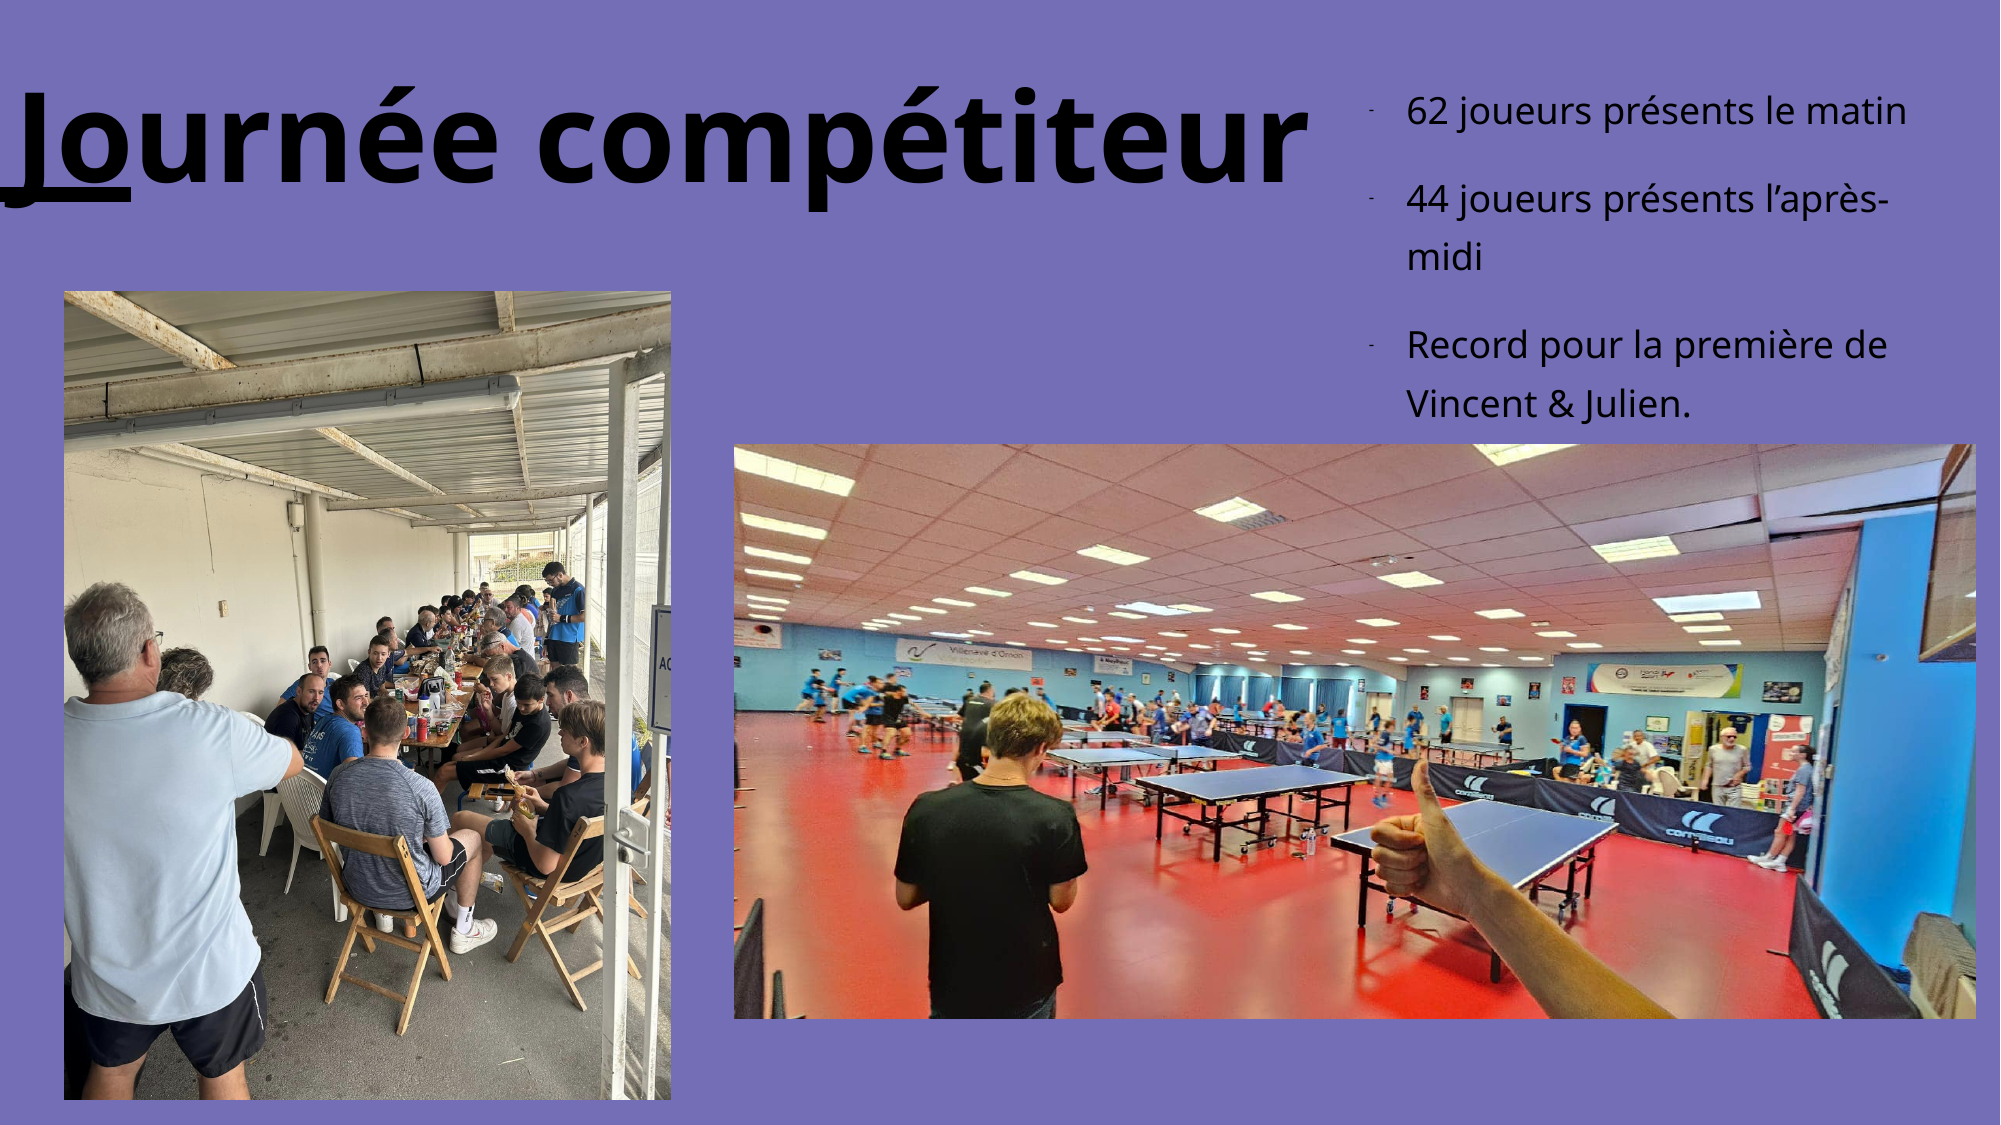

62 joueurs présents le matin
44 joueurs présents l’après-midi
Record pour la première de Vincent & Julien.
# Journée compétiteur